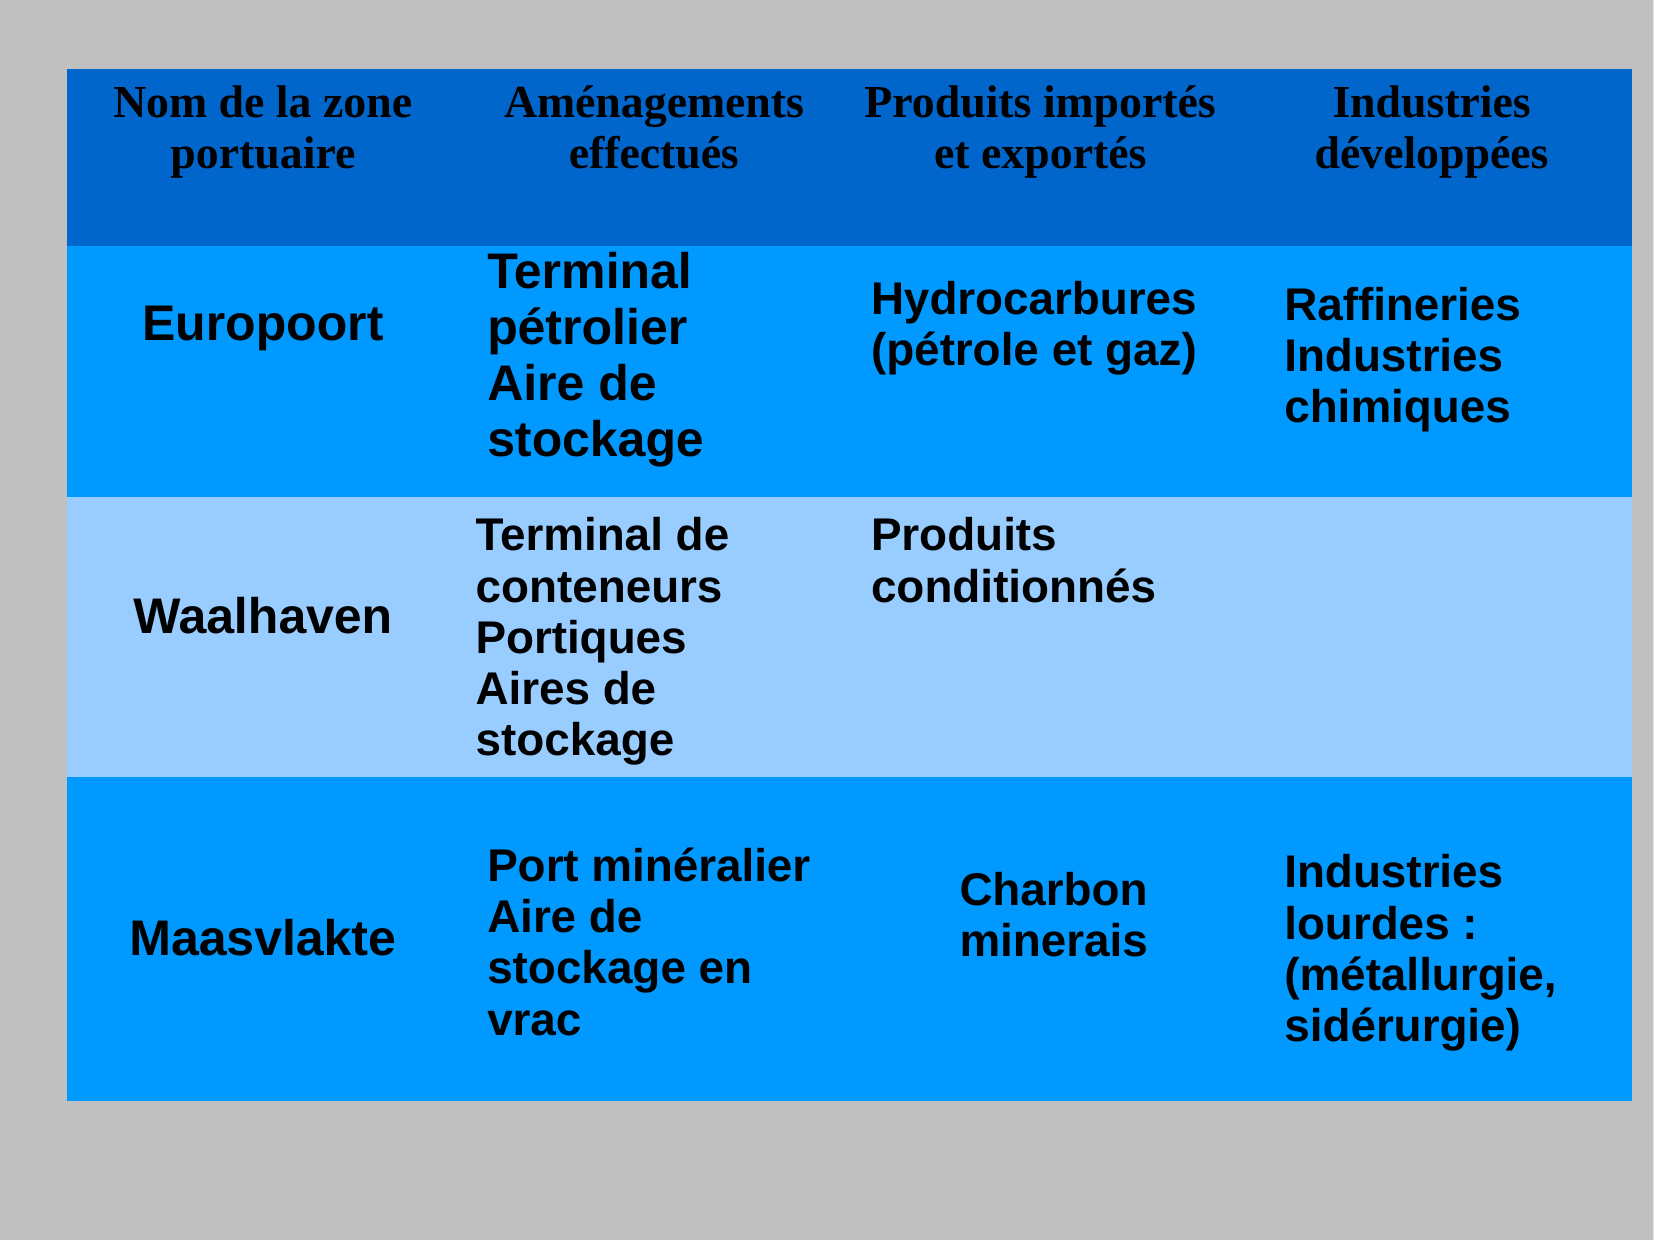

| Nom de la zone portuaire | Aménagements effectués | Produits importés et exportés | Industries développées |
| --- | --- | --- | --- |
| Europoort | | | |
| Waalhaven | | | |
| Maasvlakte | | | |
Terminal pétrolier
Aire de stockage
Hydrocarbures (pétrole et gaz)
Raffineries
Industries chimiques
Terminal de conteneurs
Portiques
Aires de stockage
Produits conditionnés
Port minéralier
Aire de stockage en vrac
Industries lourdes : (métallurgie, sidérurgie)
Charbon
minerais